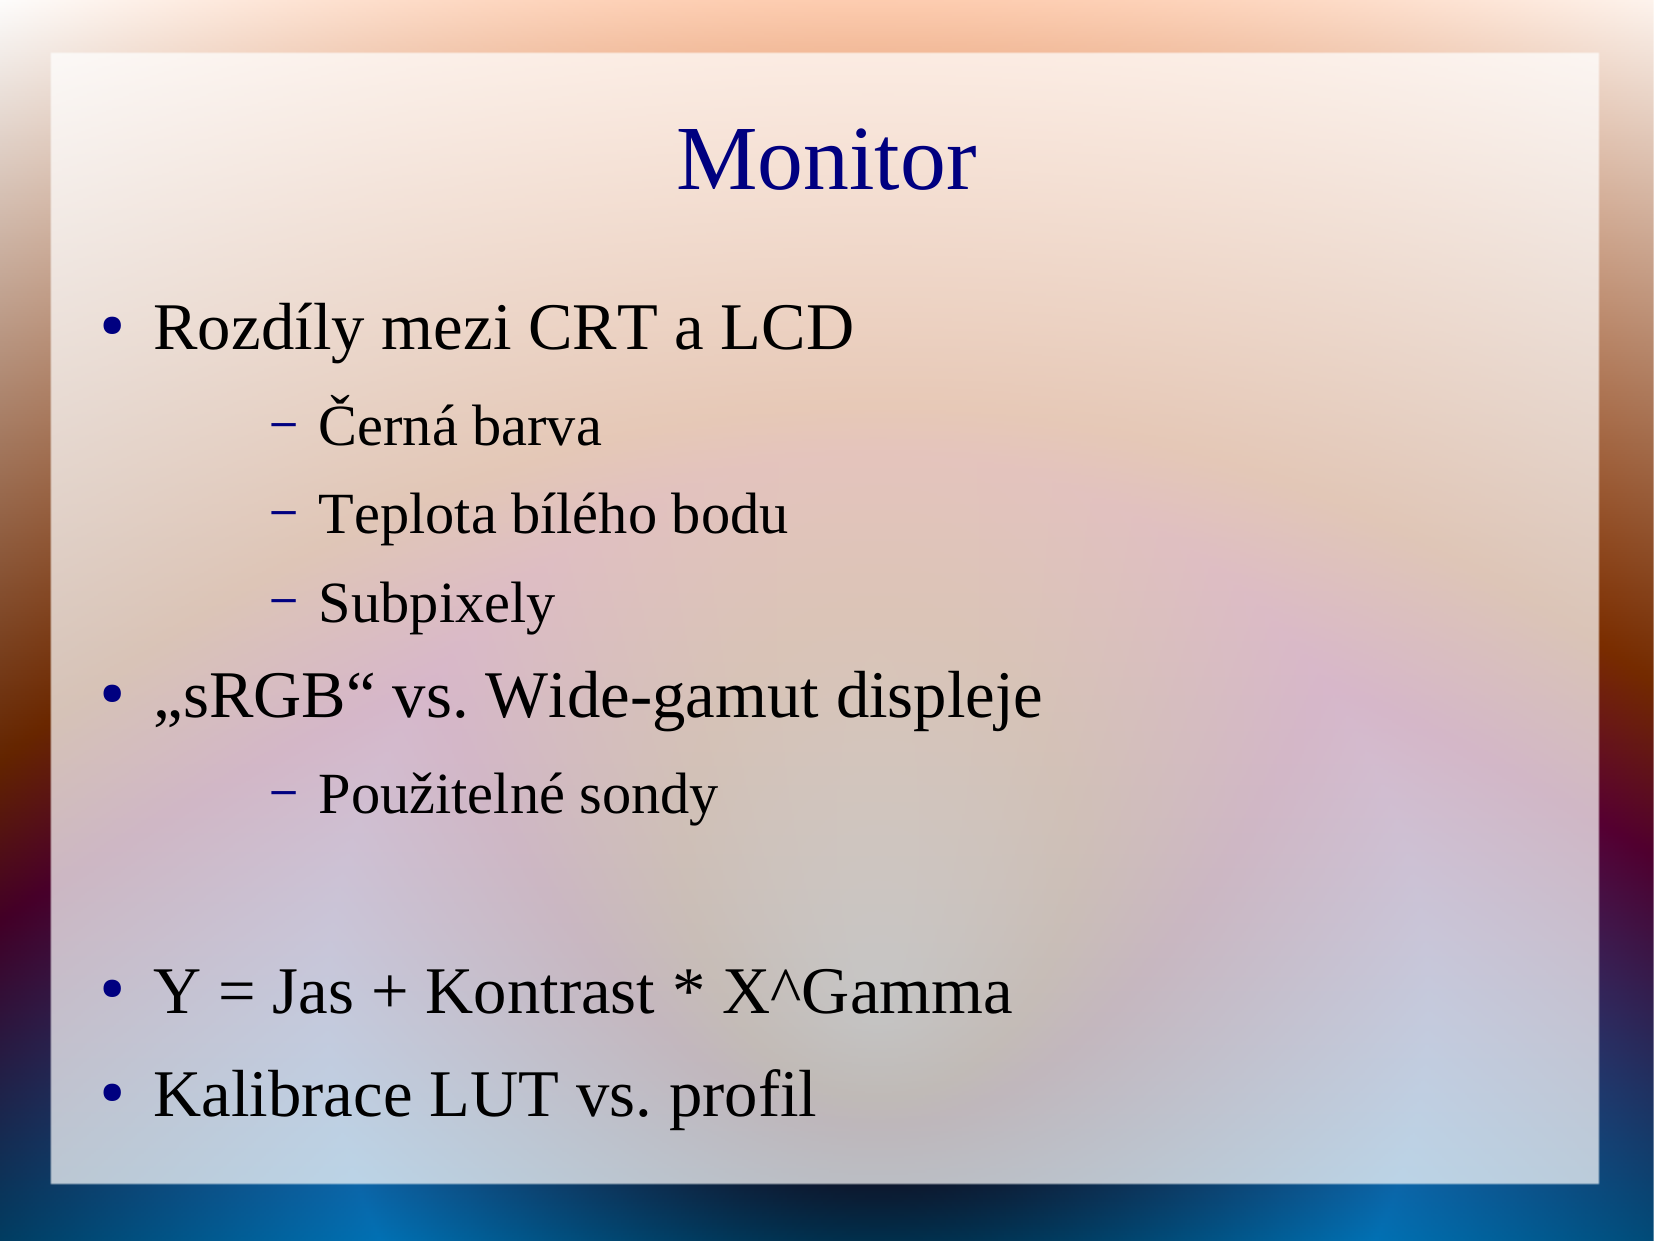

# Monitor
Rozdíly mezi CRT a LCD
Černá barva
Teplota bílého bodu
Subpixely
„sRGB“ vs. Wide-gamut displeje
Použitelné sondy
Y = Jas + Kontrast * X^Gamma
Kalibrace LUT vs. profil